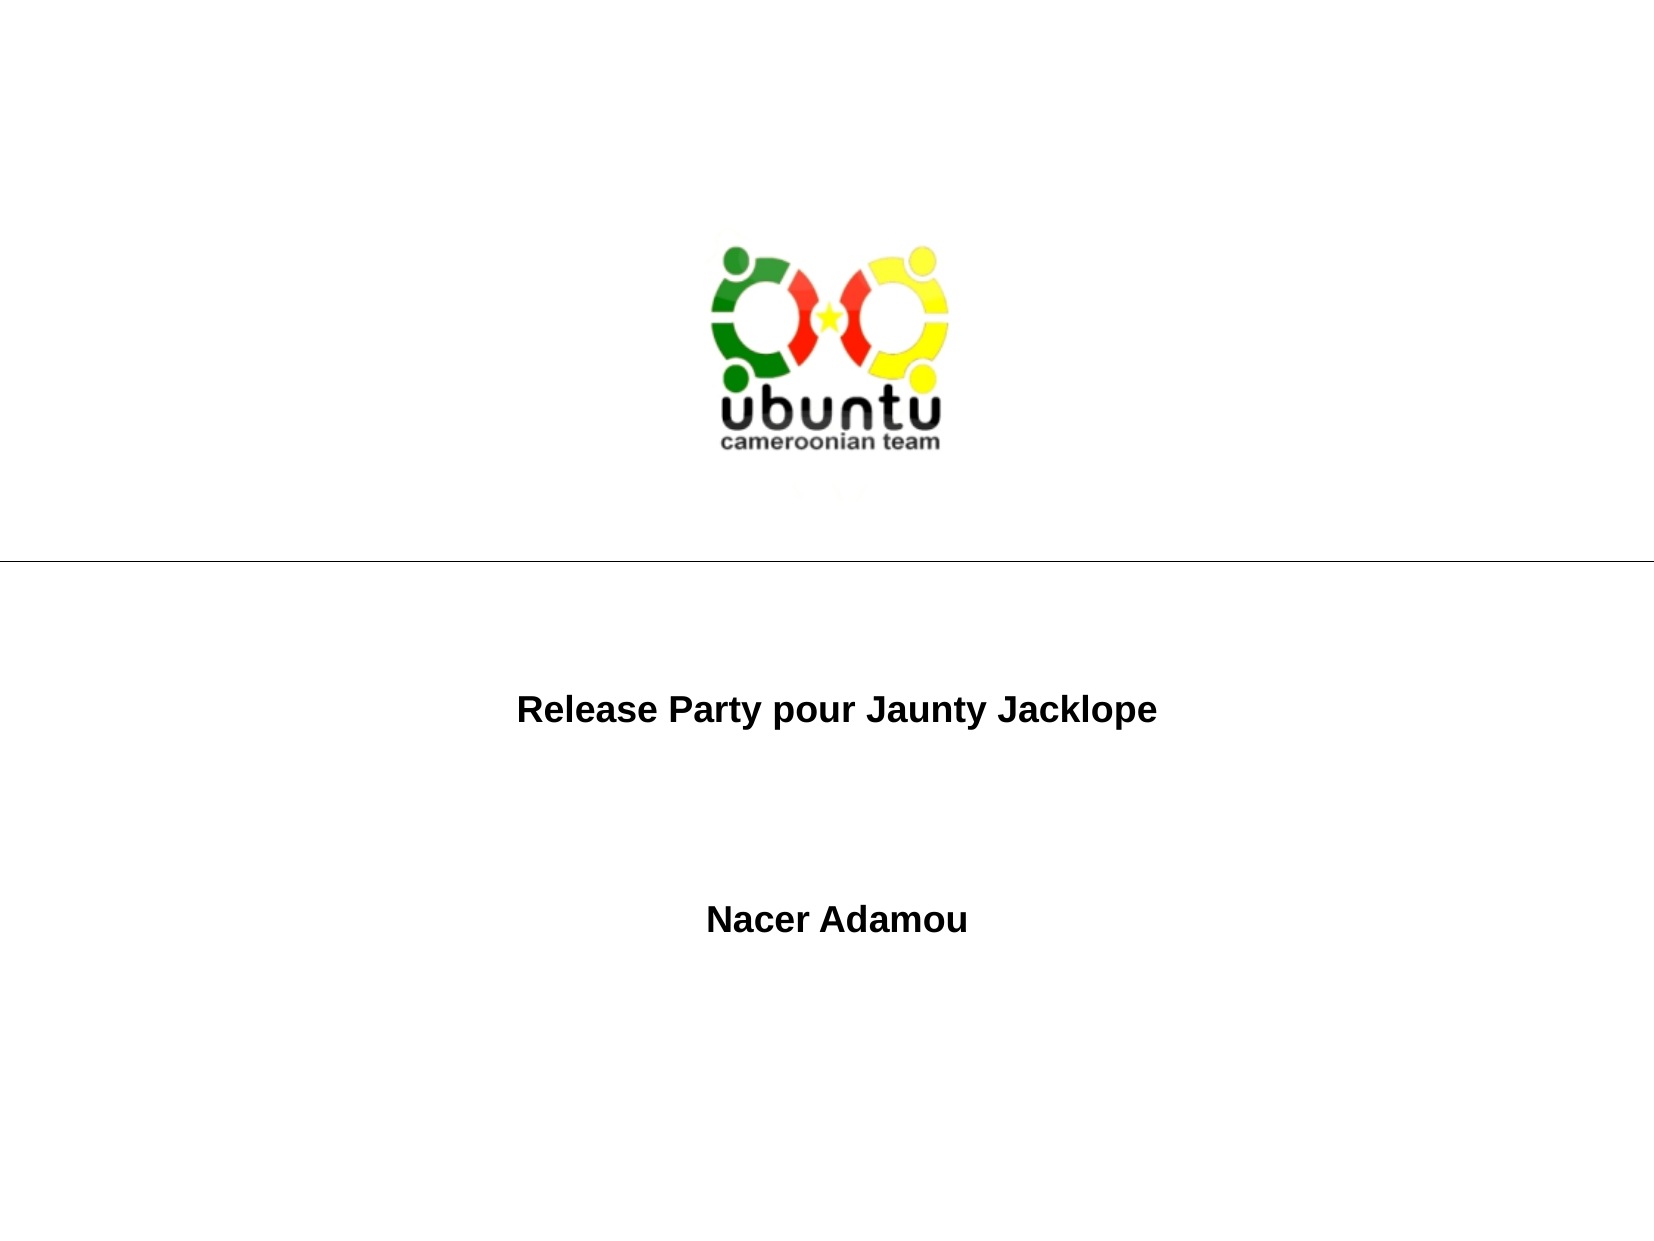

Release Party pour Jaunty Jacklope
Nacer Adamou